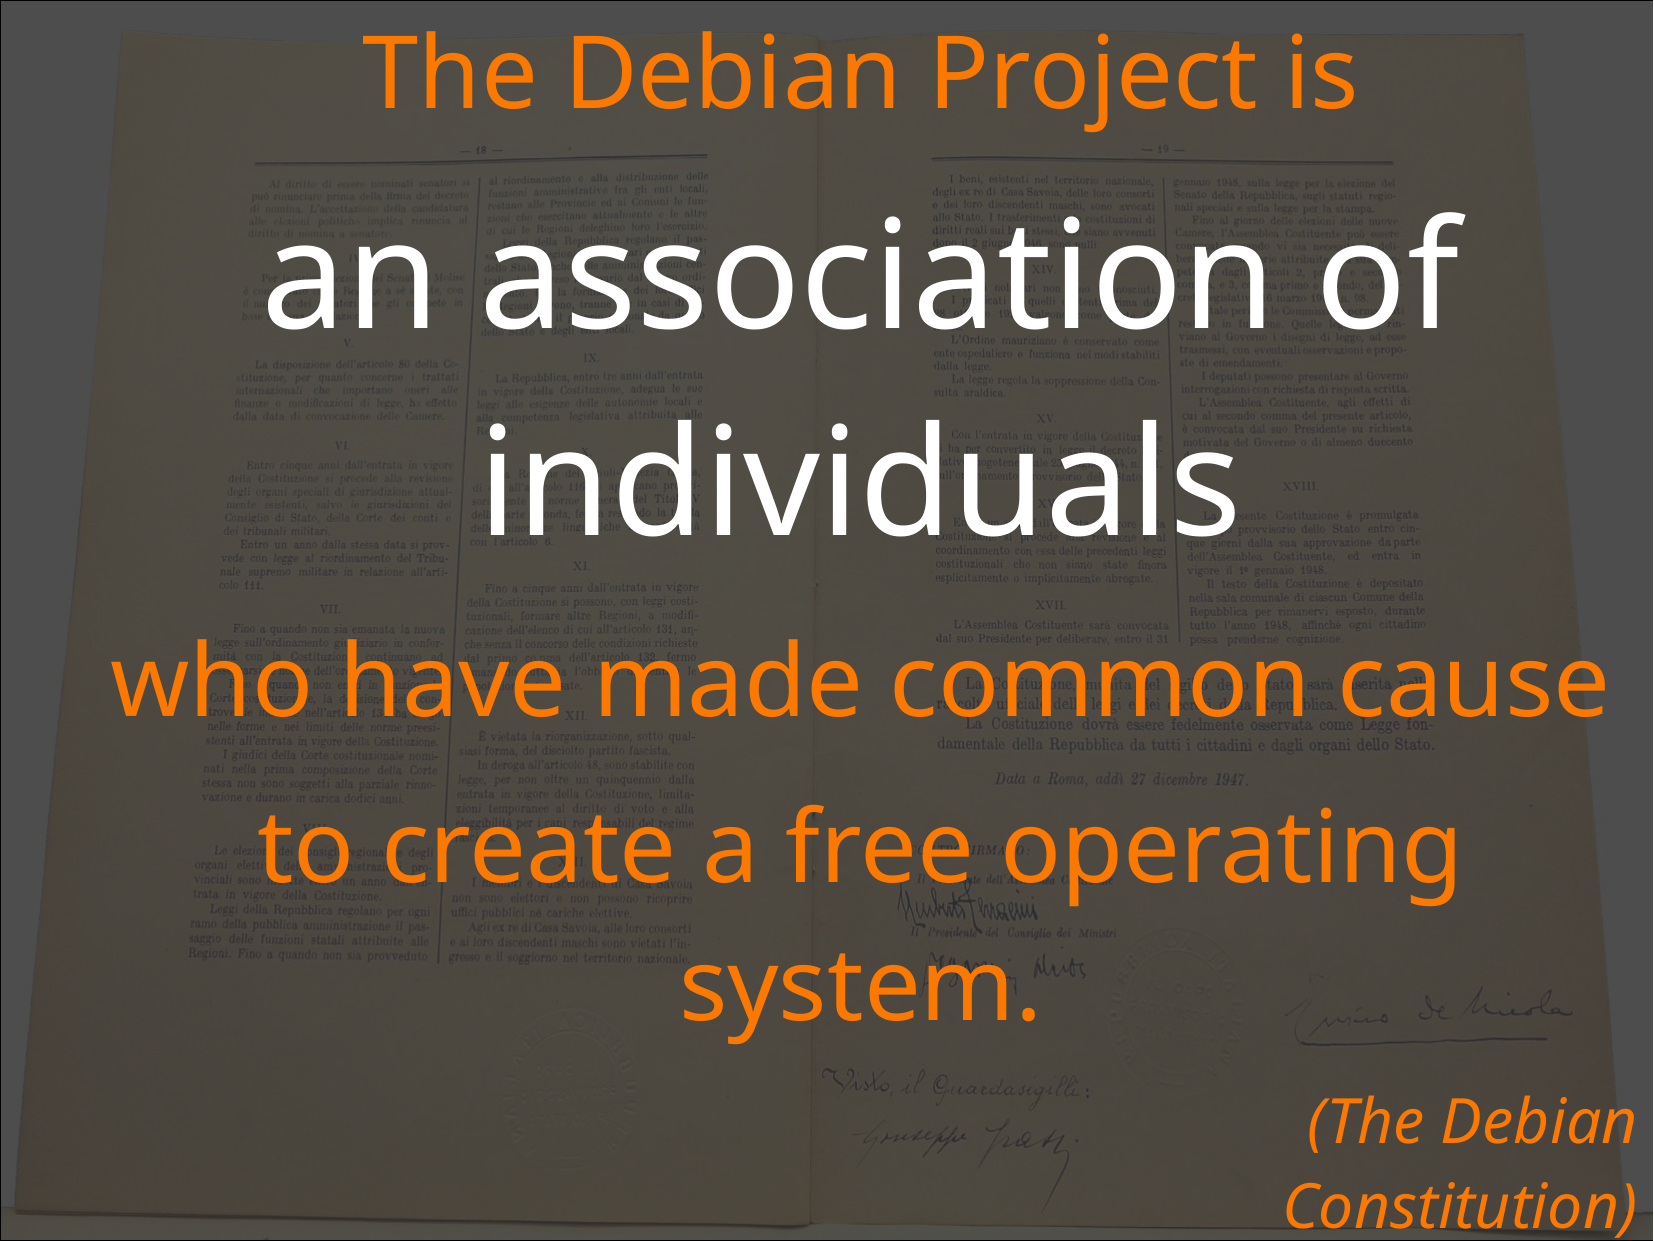

The Debian Project is
an association of individuals
who have made common cause
to create a free operating system.
(The Debian Constitution)